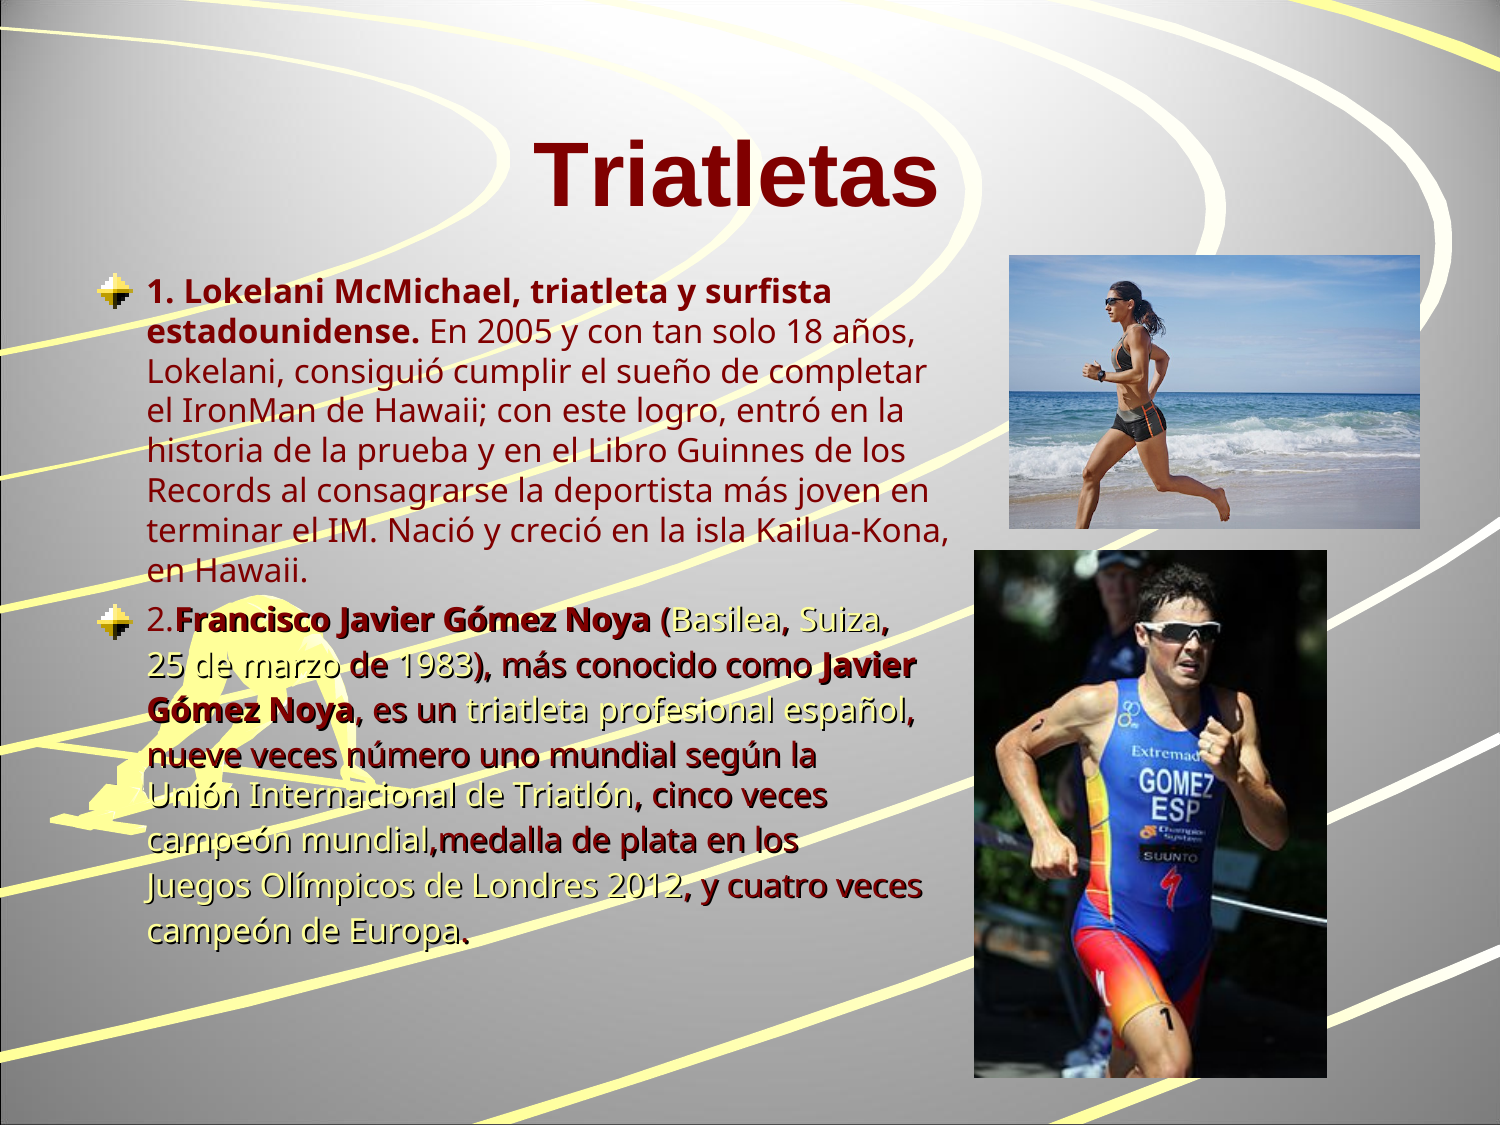

# Triatletas
1. Lokelani McMichael, triatleta y surfista estadounidense. En 2005 y con tan solo 18 años, Lokelani, consiguió cumplir el sueño de completar el IronMan de Hawaii; con este logro, entró en la historia de la prueba y en el Libro Guinnes de los Records al consagrarse la deportista más joven en terminar el IM. Nació y creció en la isla Kailua-Kona, en Hawaii.
2.Francisco Javier Gómez Noya (Basilea, Suiza, 25 de marzo de 1983), más conocido como Javier Gómez Noya, es un triatleta profesional español, nueve veces número uno mundial según la Unión Internacional de Triatlón, cinco veces campeón mundial,medalla de plata en los Juegos Olímpicos de Londres 2012, y cuatro veces campeón de Europa.